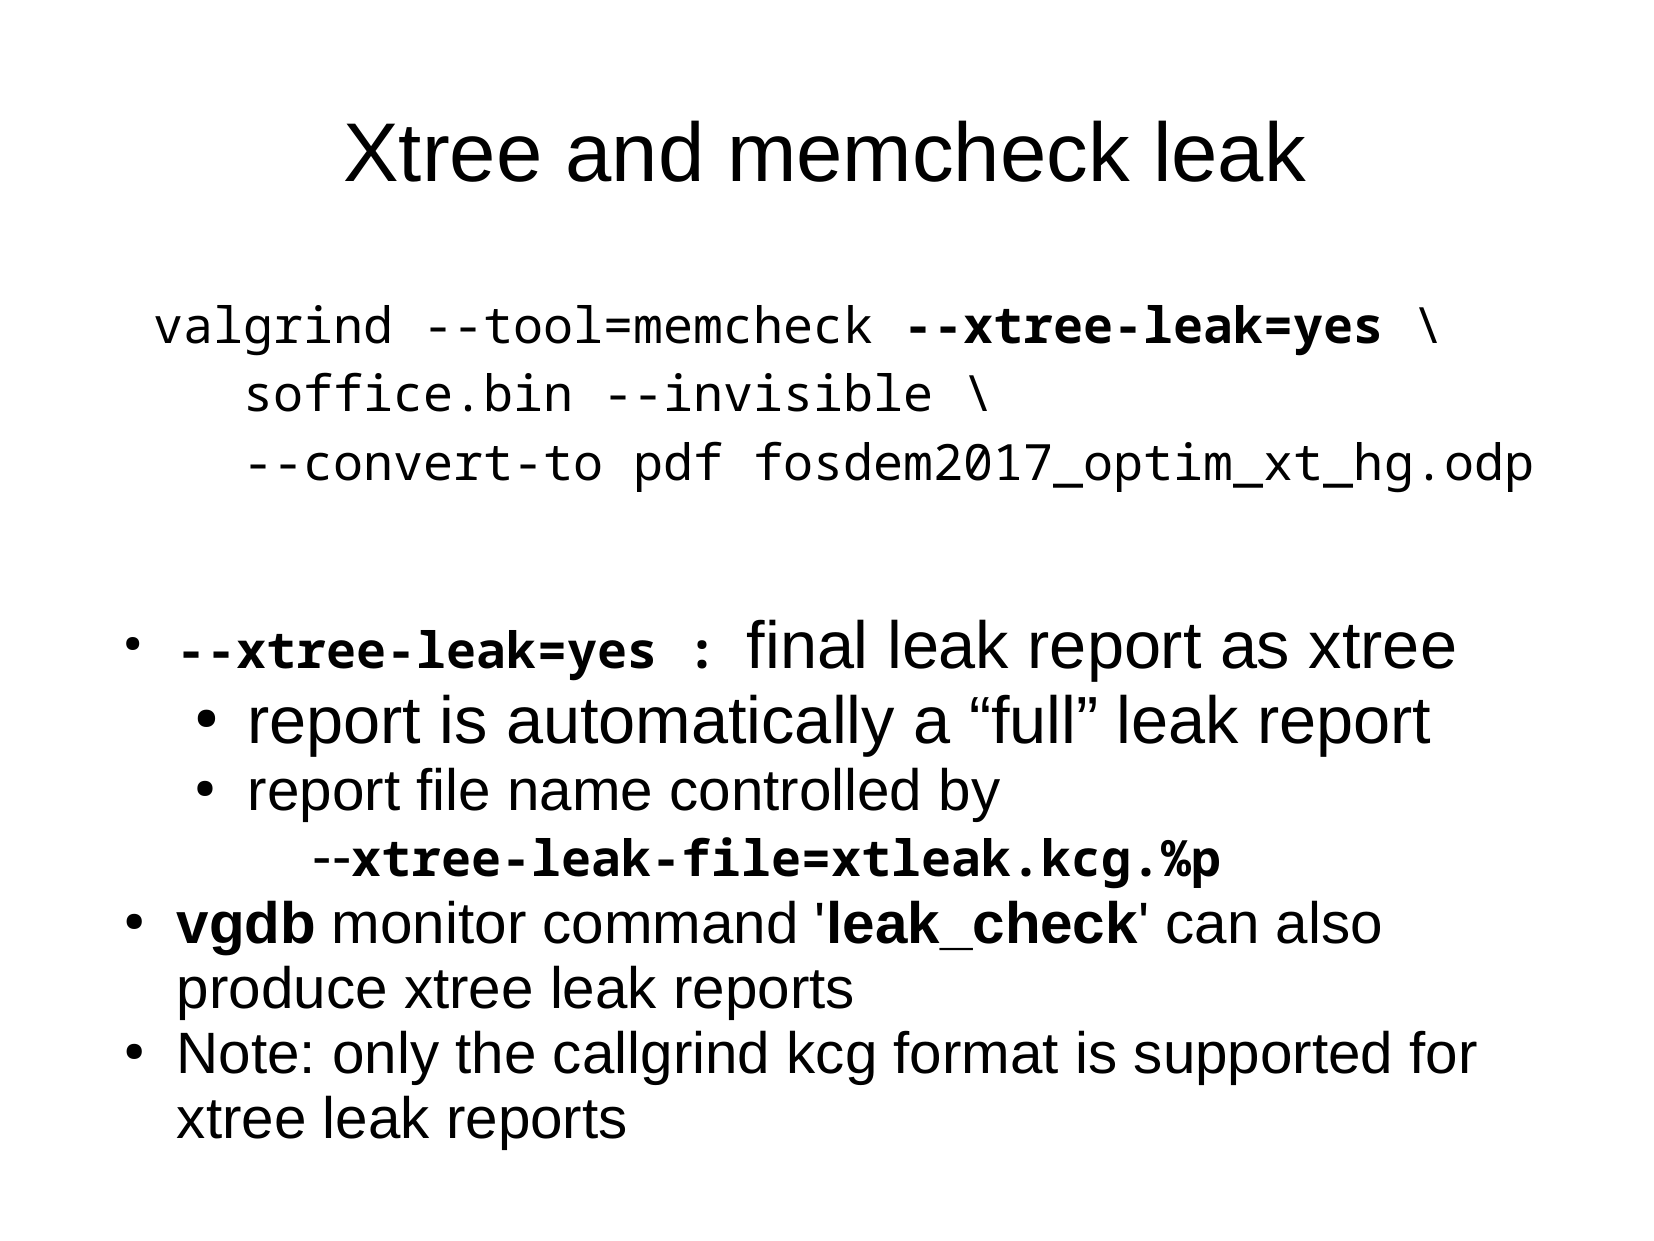

# Xtree and memcheck leak
valgrind --tool=memcheck --xtree-leak=yes \
 soffice.bin --invisible \
 --convert-to pdf fosdem2017_optim_xt_hg.odp
--xtree-leak=yes : final leak report as xtree
report is automatically a “full” leak report
report file name controlled by
 --xtree-leak-file=xtleak.kcg.%p
vgdb monitor command 'leak_check' can also produce xtree leak reports
Note: only the callgrind kcg format is supported for xtree leak reports